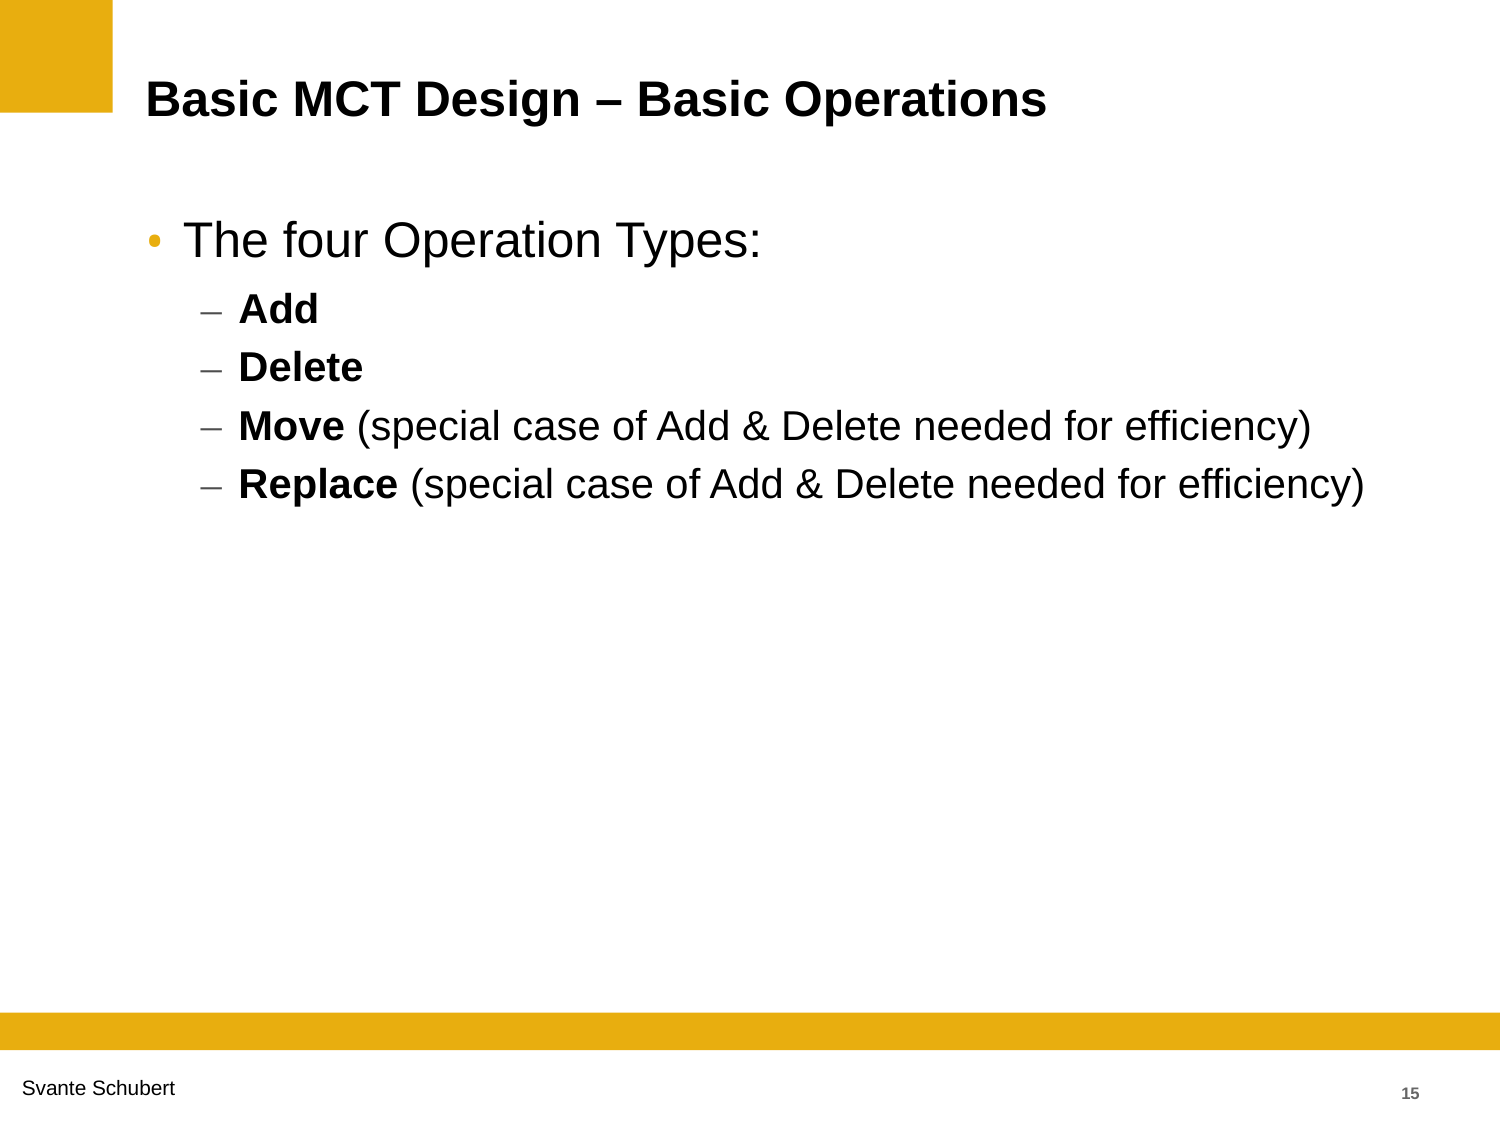

# Basic MCT Design – Basic Operations
The four Operation Types:
Add
Delete
Move (special case of Add & Delete needed for efficiency)
Replace (special case of Add & Delete needed for efficiency)
Svante Schubert